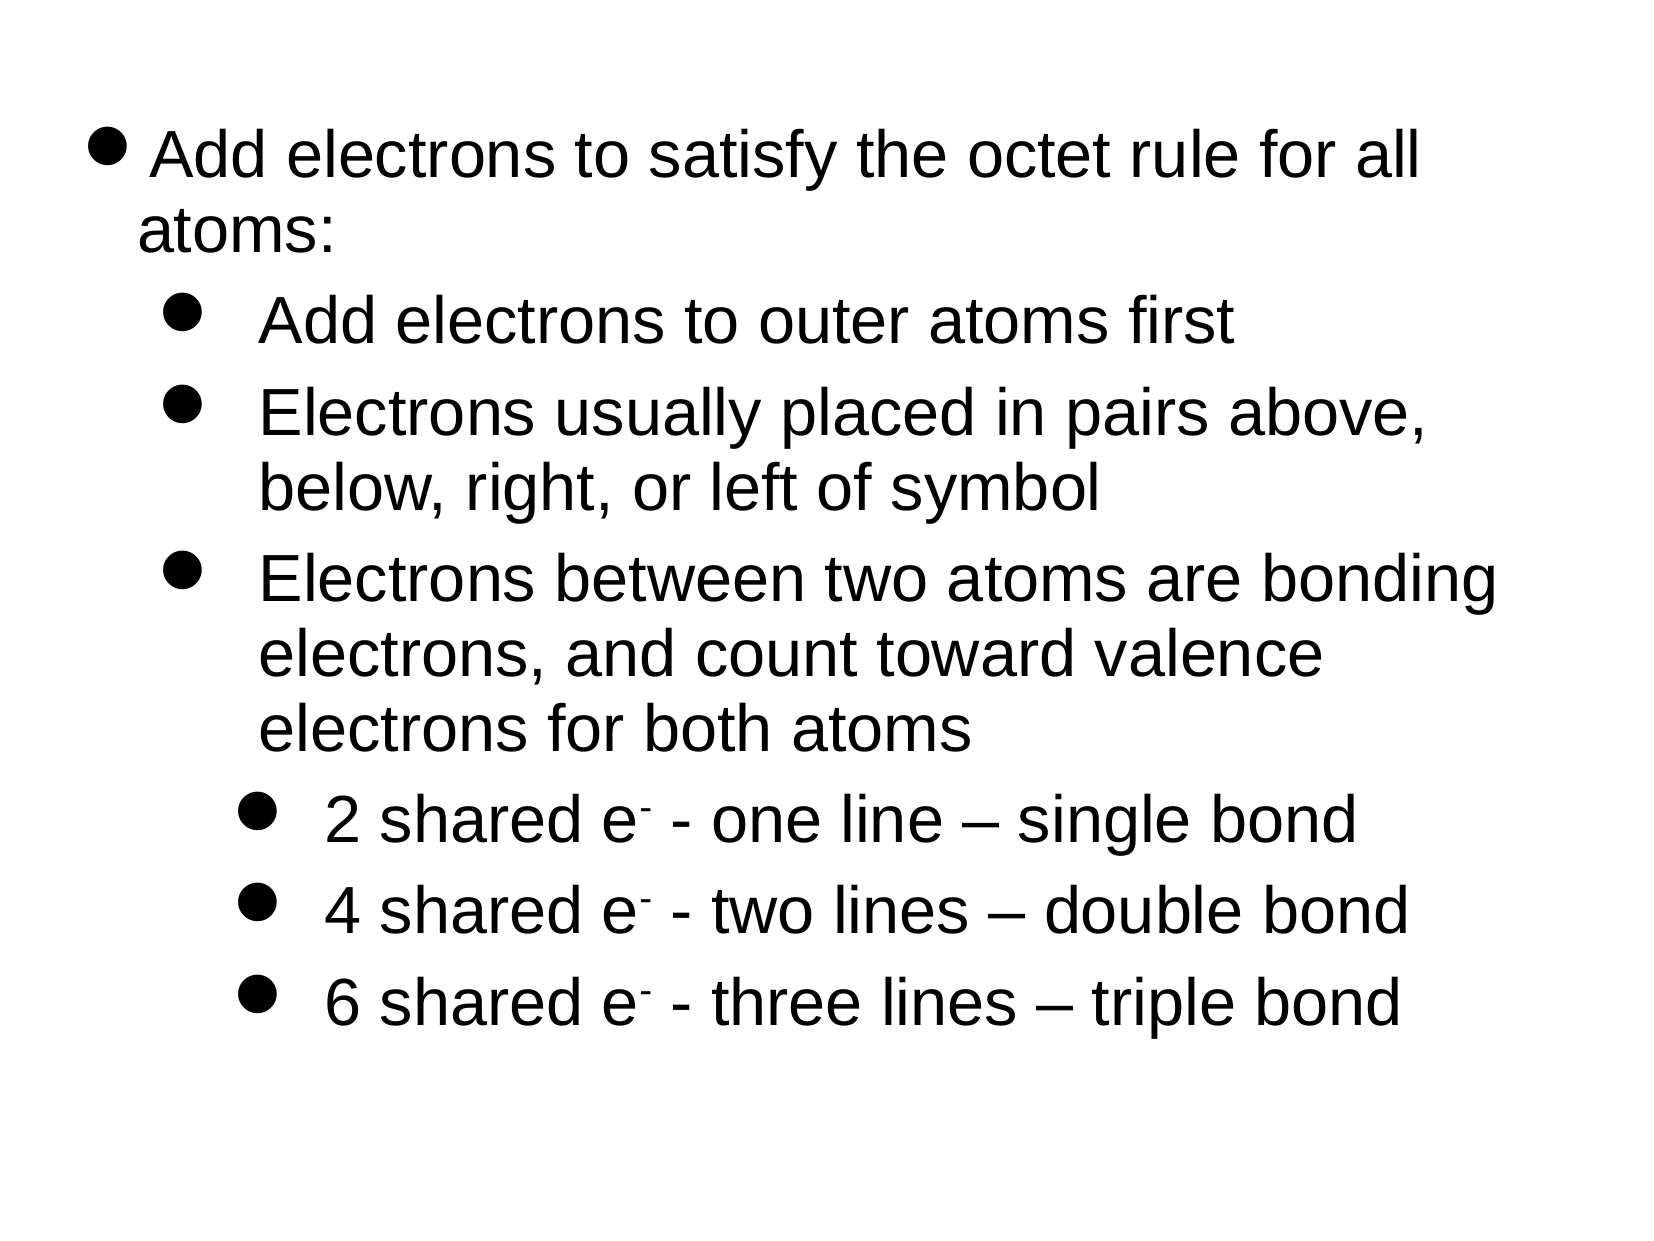

Add electrons to satisfy the octet rule for all atoms:
Add electrons to outer atoms first
Electrons usually placed in pairs above, below, right, or left of symbol
Electrons between two atoms are bonding electrons, and count toward valence electrons for both atoms
2 shared e- - one line – single bond
4 shared e- - two lines – double bond
6 shared e- - three lines – triple bond